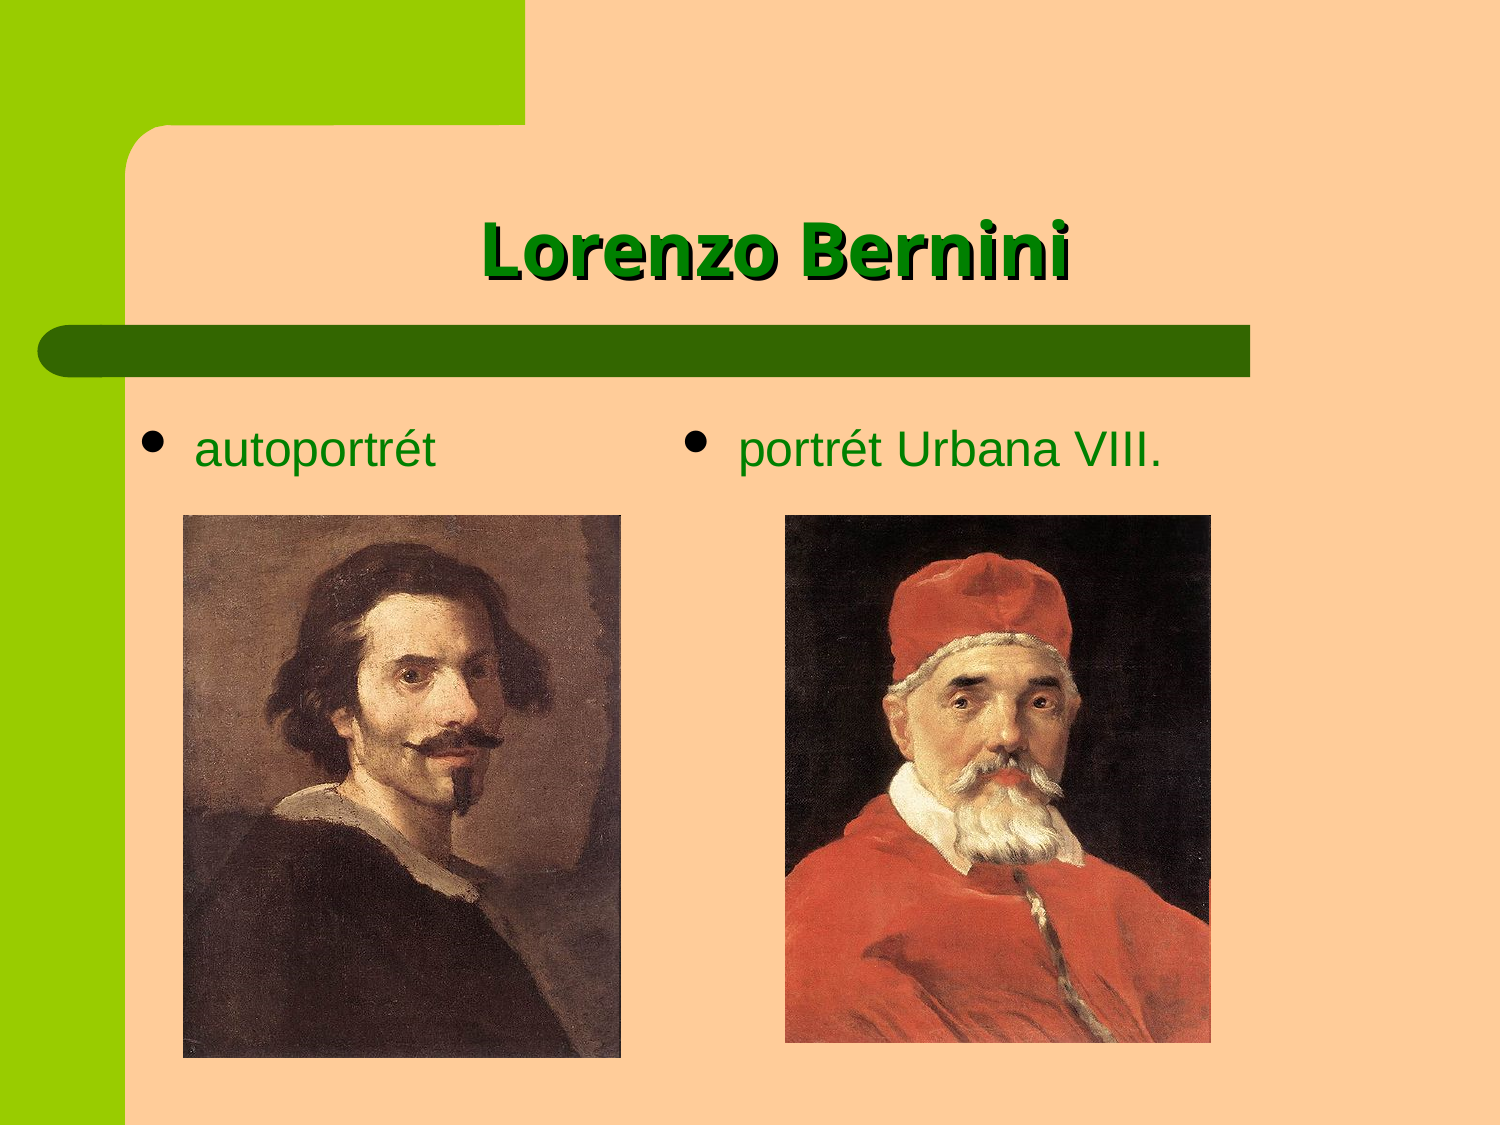

# Lorenzo Bernini
autoportrét
portrét Urbana VIII.